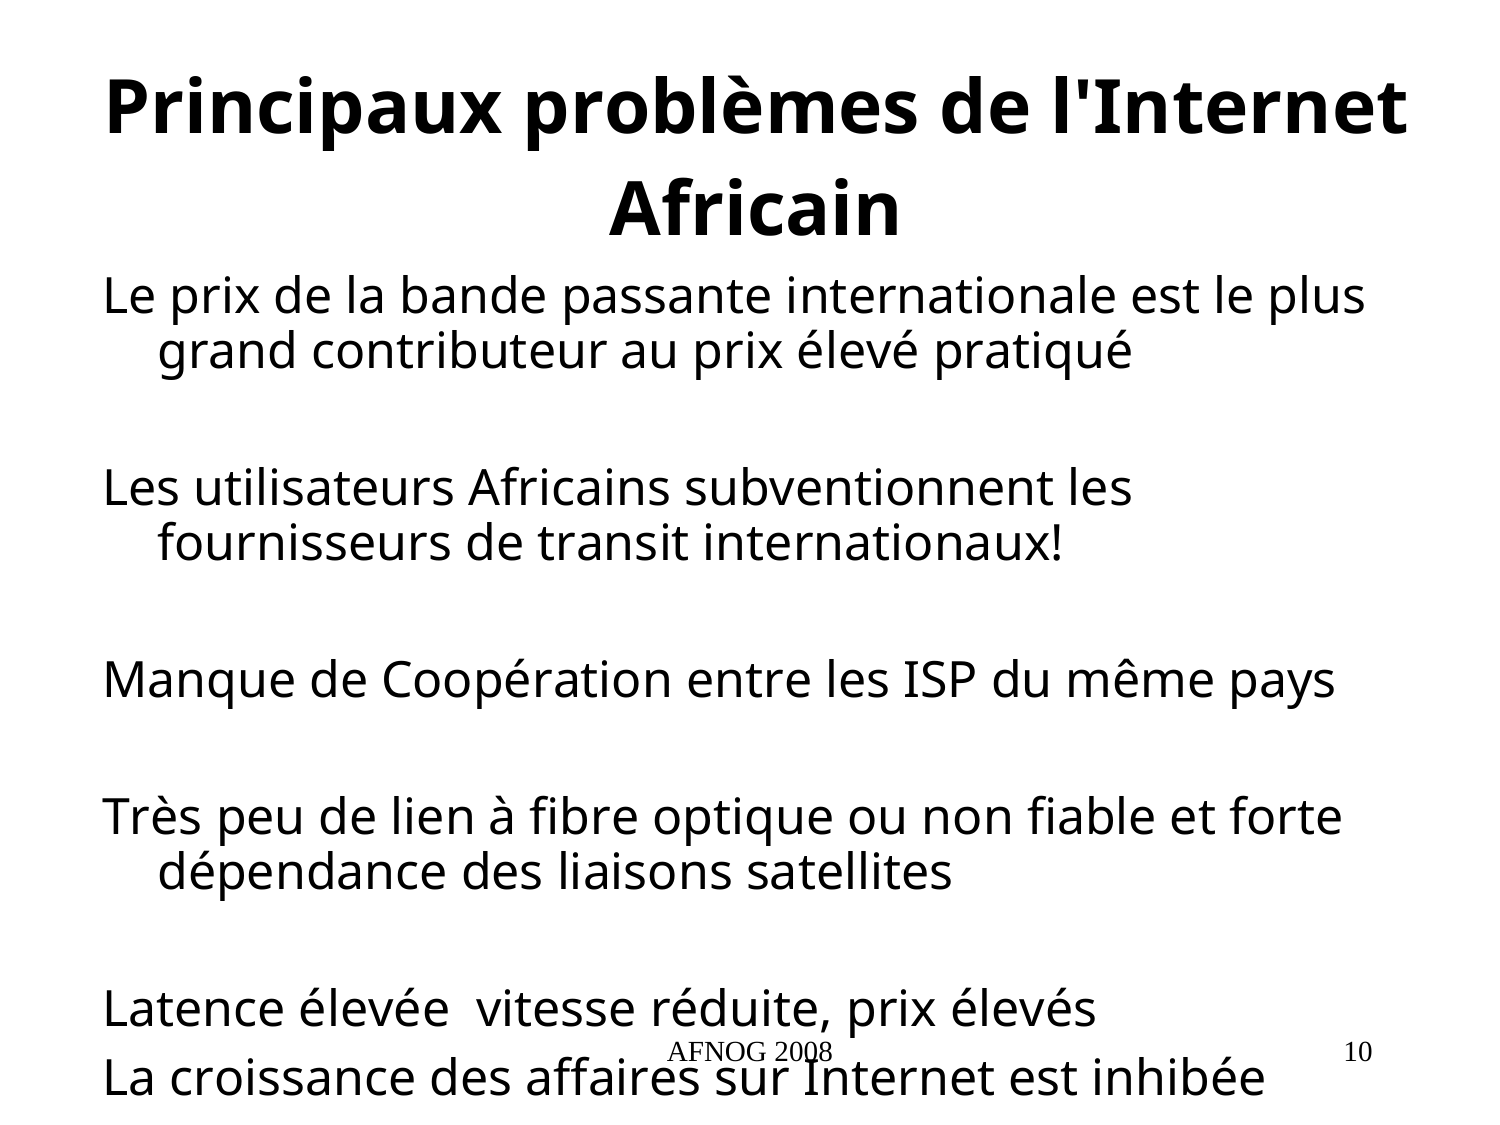

# Principaux problèmes de l'Internet Africain
Le prix de la bande passante internationale est le plus grand contributeur au prix élevé pratiqué
Les utilisateurs Africains subventionnent les fournisseurs de transit internationaux!
Manque de Coopération entre les ISP du même pays
Très peu de lien à fibre optique ou non fiable et forte dépendance des liaisons satellites
Latence élevée vitesse réduite, prix élevés
La croissance des affaires sur Internet est inhibée
AFNOG 2008